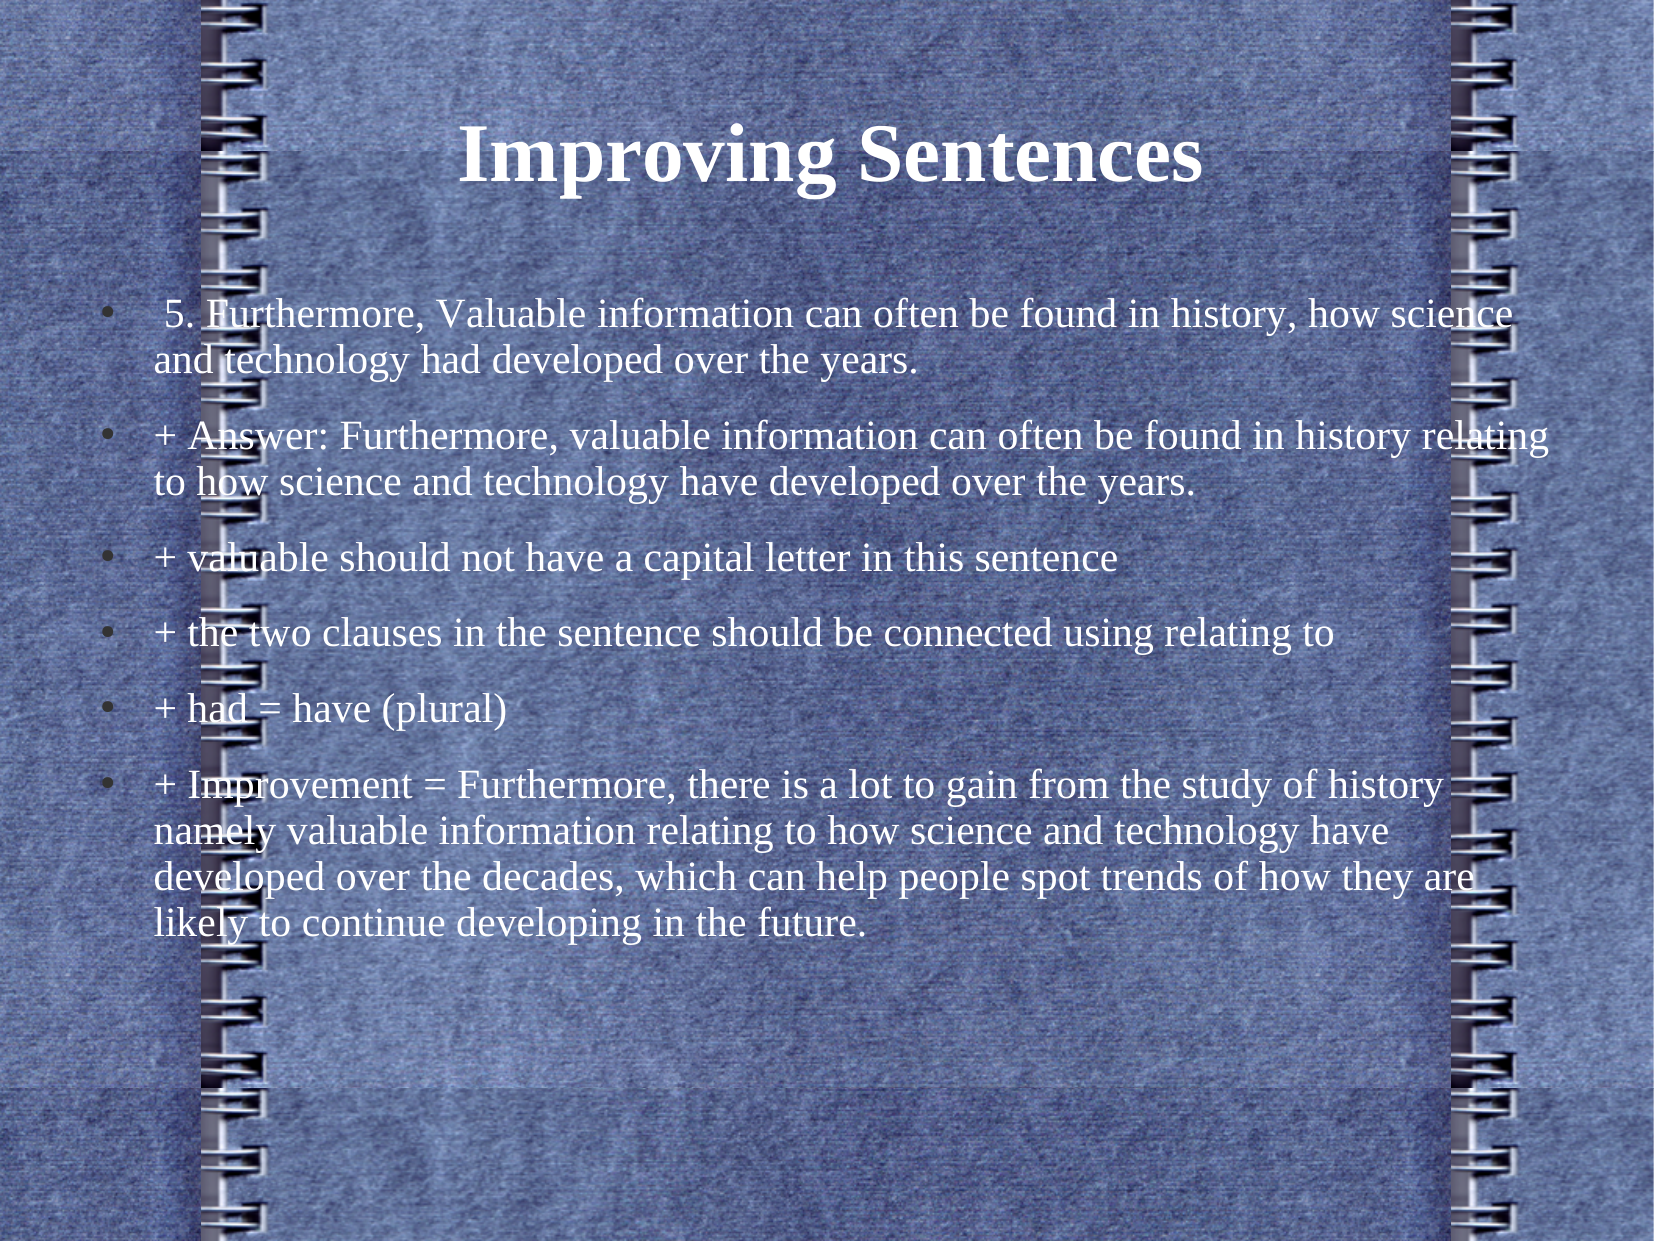

# Improving Sentences
 5. Furthermore, Valuable information can often be found in history, how science and technology had developed over the years.
+ Answer: Furthermore, valuable information can often be found in history relating to how science and technology have developed over the years.
+ valuable should not have a capital letter in this sentence
+ the two clauses in the sentence should be connected using relating to
+ had = have (plural)
+ Improvement = Furthermore, there is a lot to gain from the study of history namely valuable information relating to how science and technology have developed over the decades, which can help people spot trends of how they are likely to continue developing in the future.